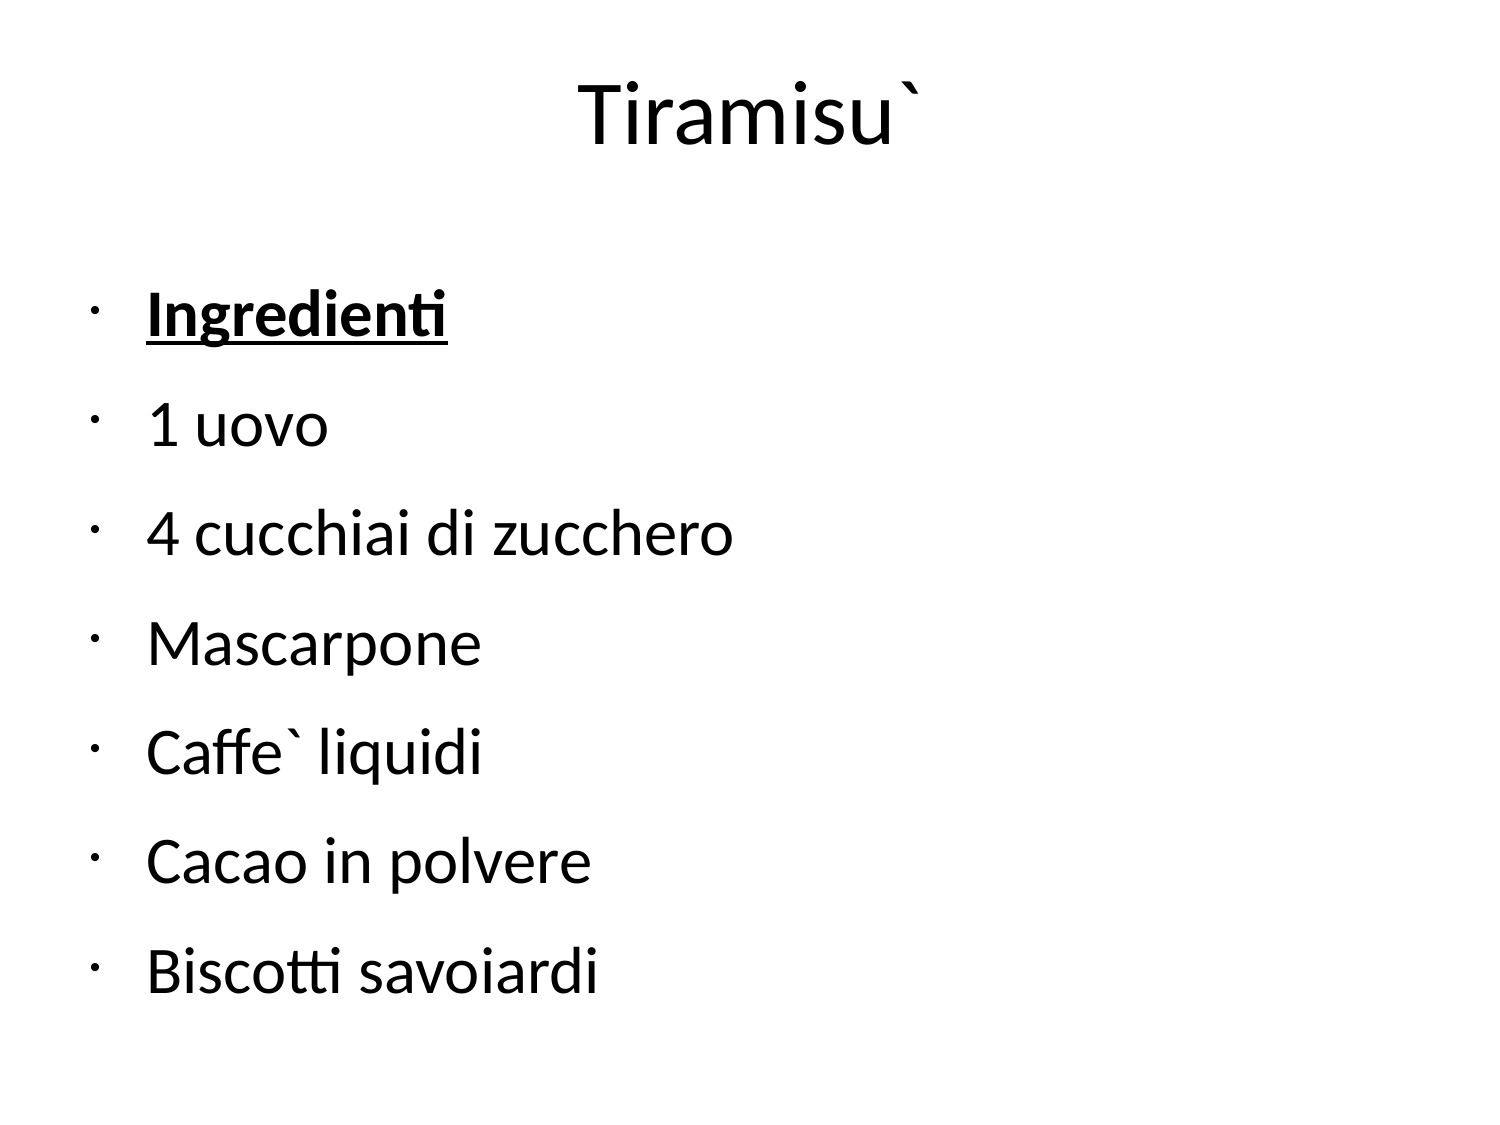

# Tiramisu`
Ingredienti
1 uovo
4 cucchiai di zucchero
Mascarpone
Caffe` liquidi
Cacao in polvere
Biscotti savoiardi